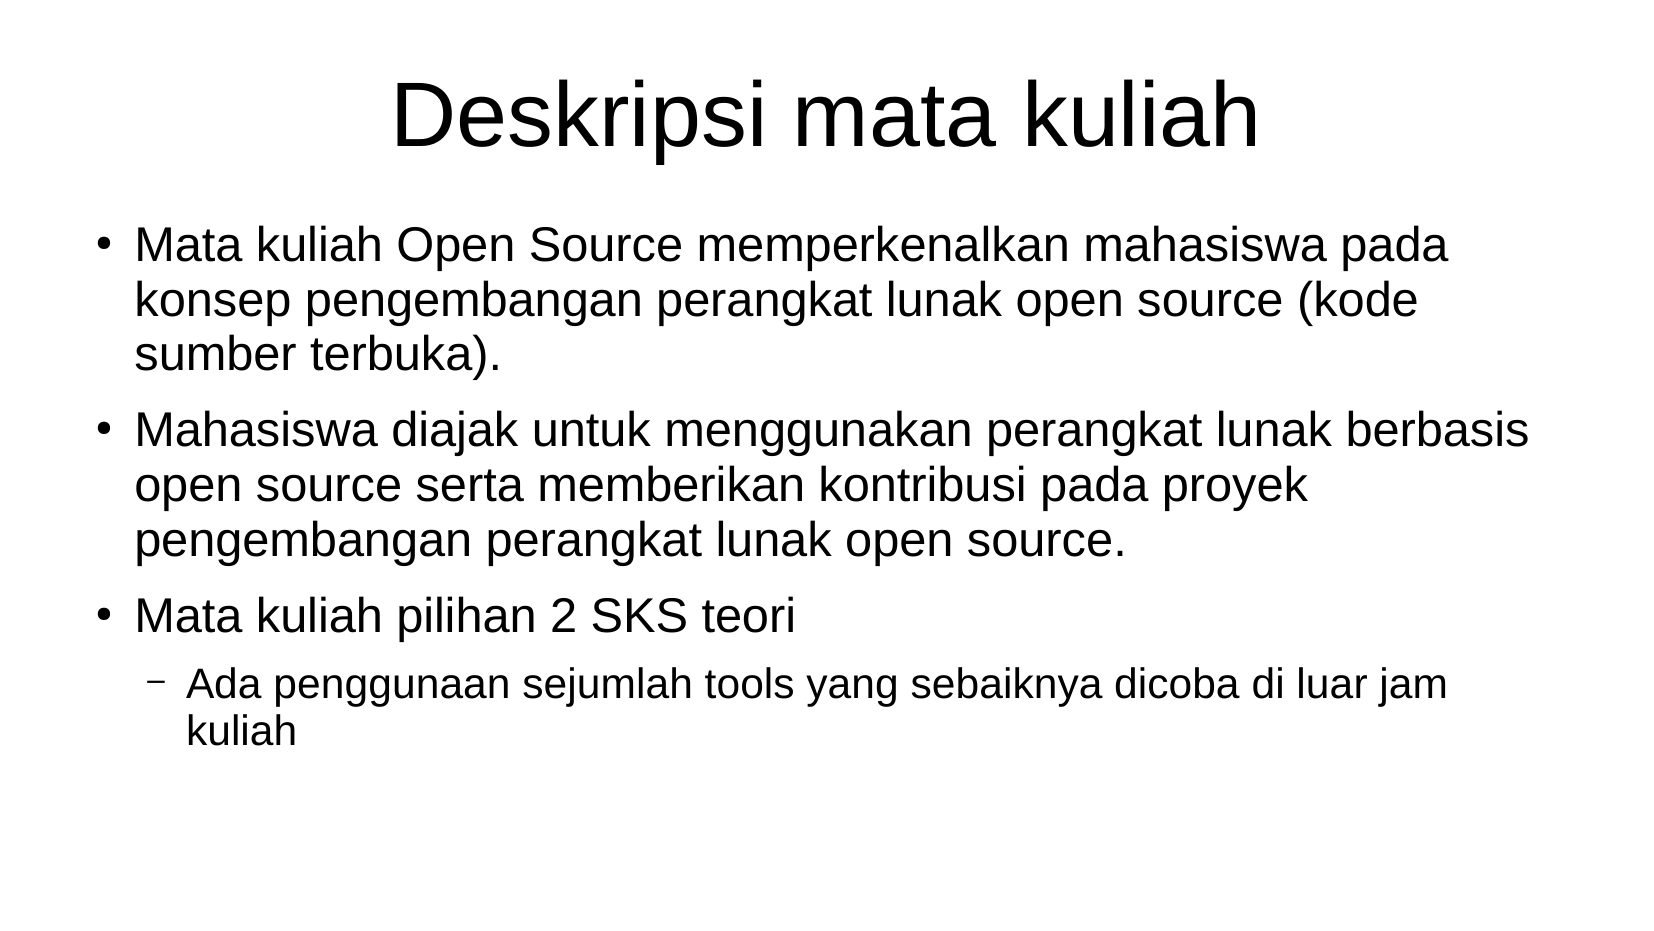

# Deskripsi mata kuliah
Mata kuliah Open Source memperkenalkan mahasiswa pada konsep pengembangan perangkat lunak open source (kode sumber terbuka).
Mahasiswa diajak untuk menggunakan perangkat lunak berbasis open source serta memberikan kontribusi pada proyek pengembangan perangkat lunak open source.
Mata kuliah pilihan 2 SKS teori
Ada penggunaan sejumlah tools yang sebaiknya dicoba di luar jam kuliah